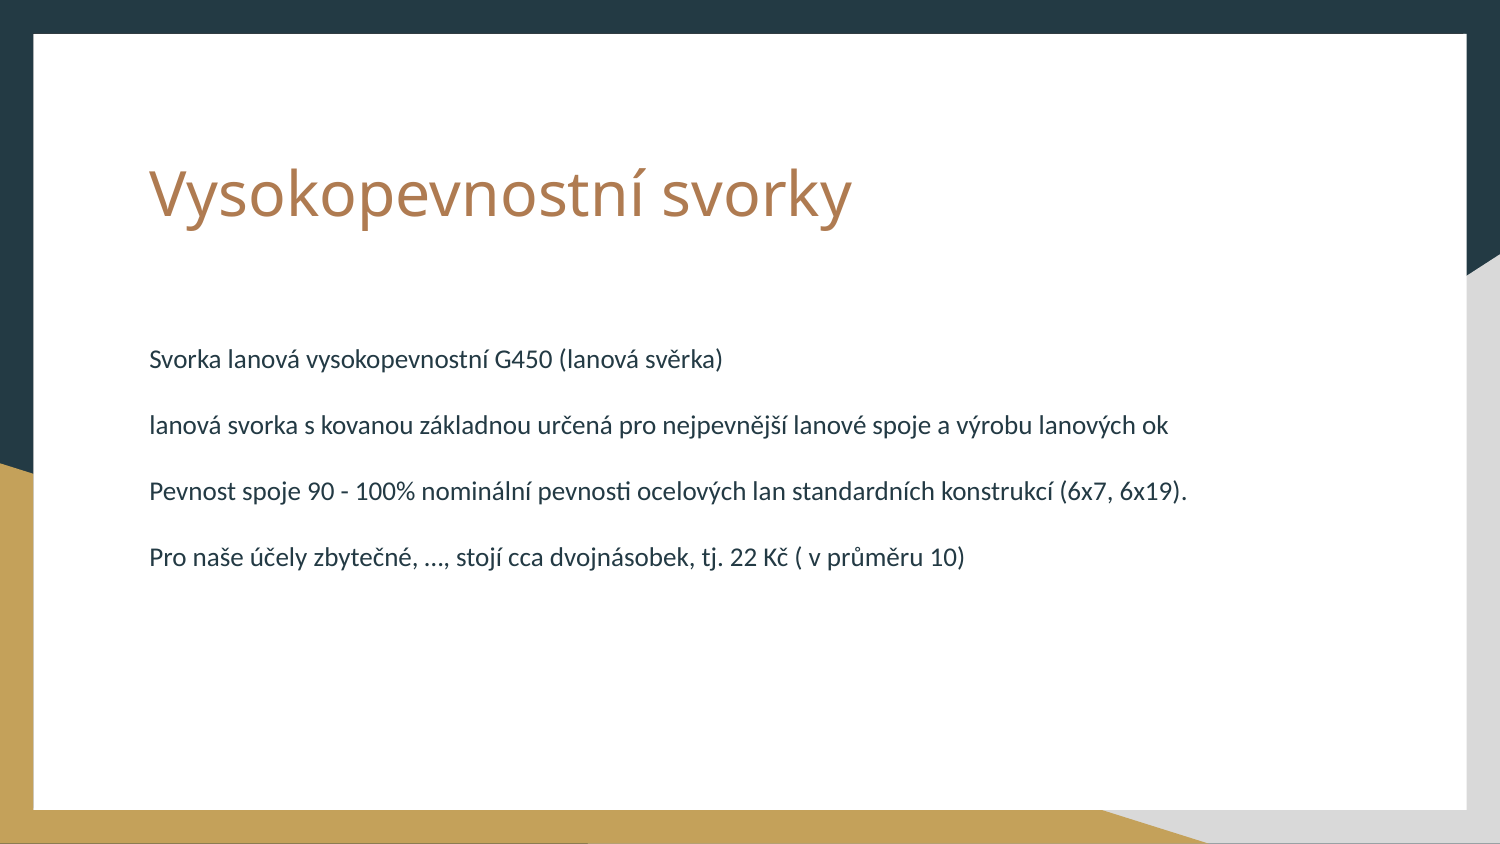

# Vysokopevnostní svorky
Svorka lanová vysokopevnostní G450 (lanová svěrka)
lanová svorka s kovanou základnou určená pro nejpevnější lanové spoje a výrobu lanových ok
Pevnost spoje 90 - 100% nominální pevnosti ocelových lan standardních konstrukcí (6x7, 6x19).
Pro naše účely zbytečné, …, stojí cca dvojnásobek, tj. 22 Kč ( v průměru 10)